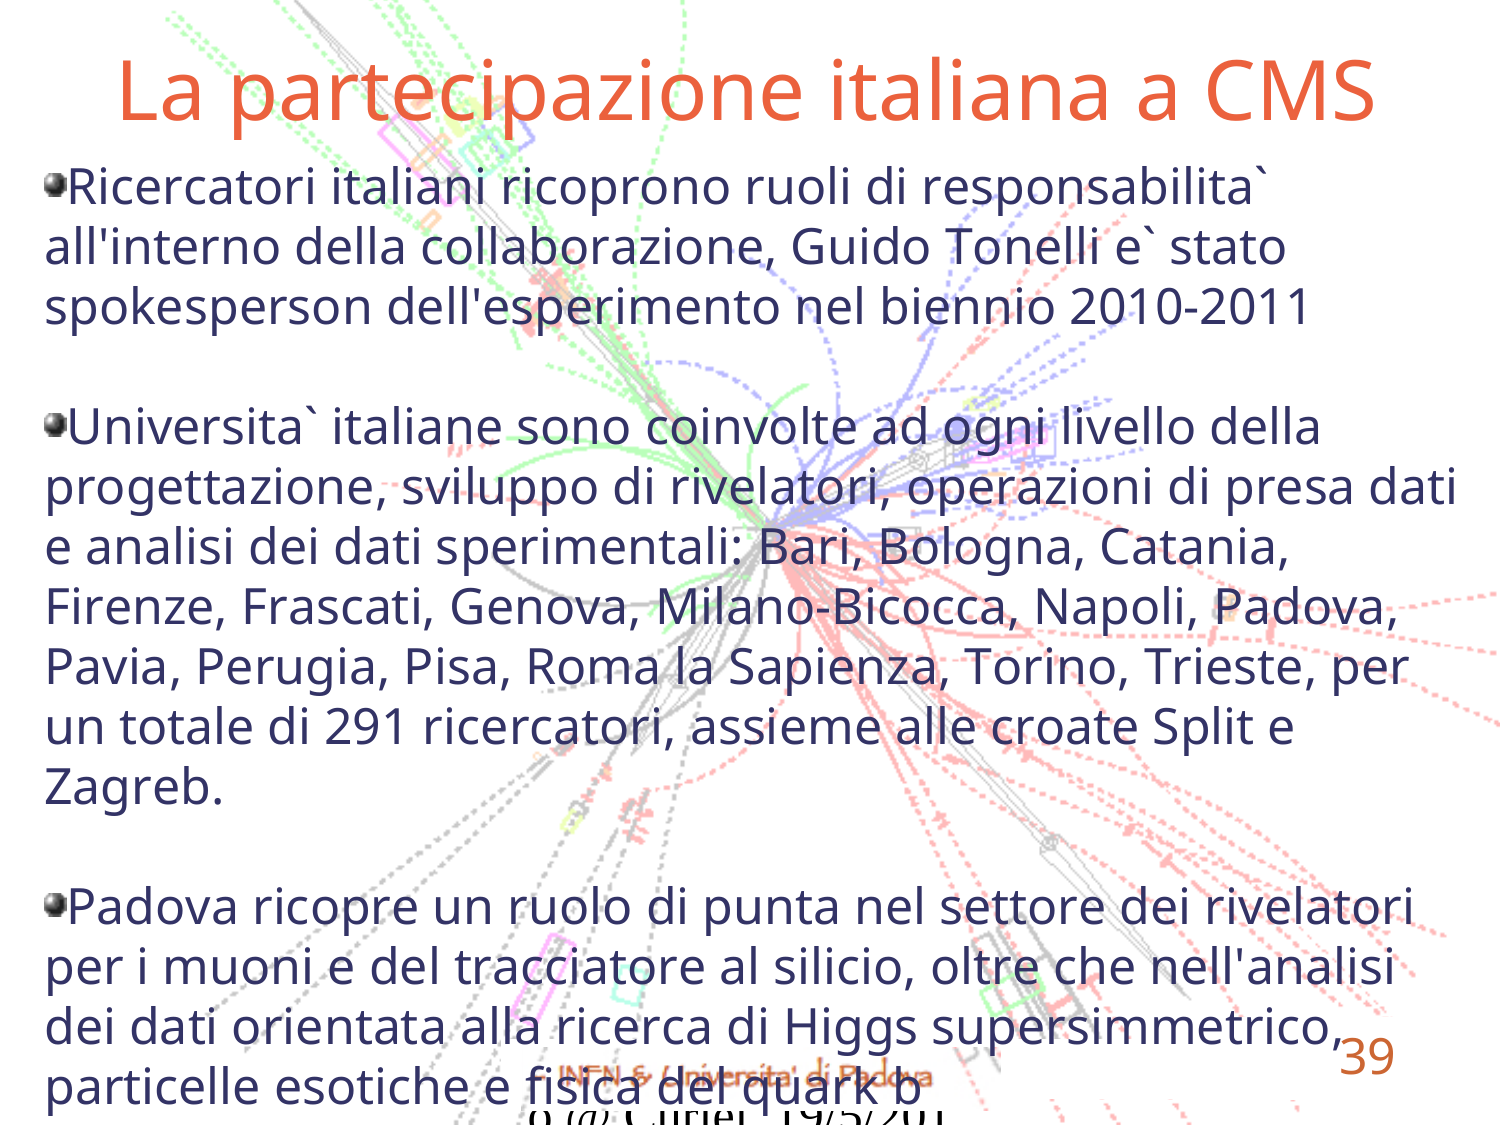

# La partecipazione italiana a CMS
Ricercatori italiani ricoprono ruoli di responsabilita` all'interno della collaborazione, Guido Tonelli e` stato spokesperson dell'esperimento nel biennio 2010-2011
Universita` italiane sono coinvolte ad ogni livello della progettazione, sviluppo di rivelatori, operazioni di presa dati e analisi dei dati sperimentali: Bari, Bologna, Catania, Firenze, Frascati, Genova, Milano-Bicocca, Napoli, Padova, Pavia, Perugia, Pisa, Roma la Sapienza, Torino, Trieste, per un totale di 291 ricercatori, assieme alle croate Split e Zagreb.
Padova ricopre un ruolo di punta nel settore dei rivelatori per i muoni e del tracciatore al silicio, oltre che nell'analisi dei dati orientata alla ricerca di Higgs supersimmetrico, particelle esotiche e fisica del quark b
U.Gasparini Incontro @ Curiel 19/5/2010
39